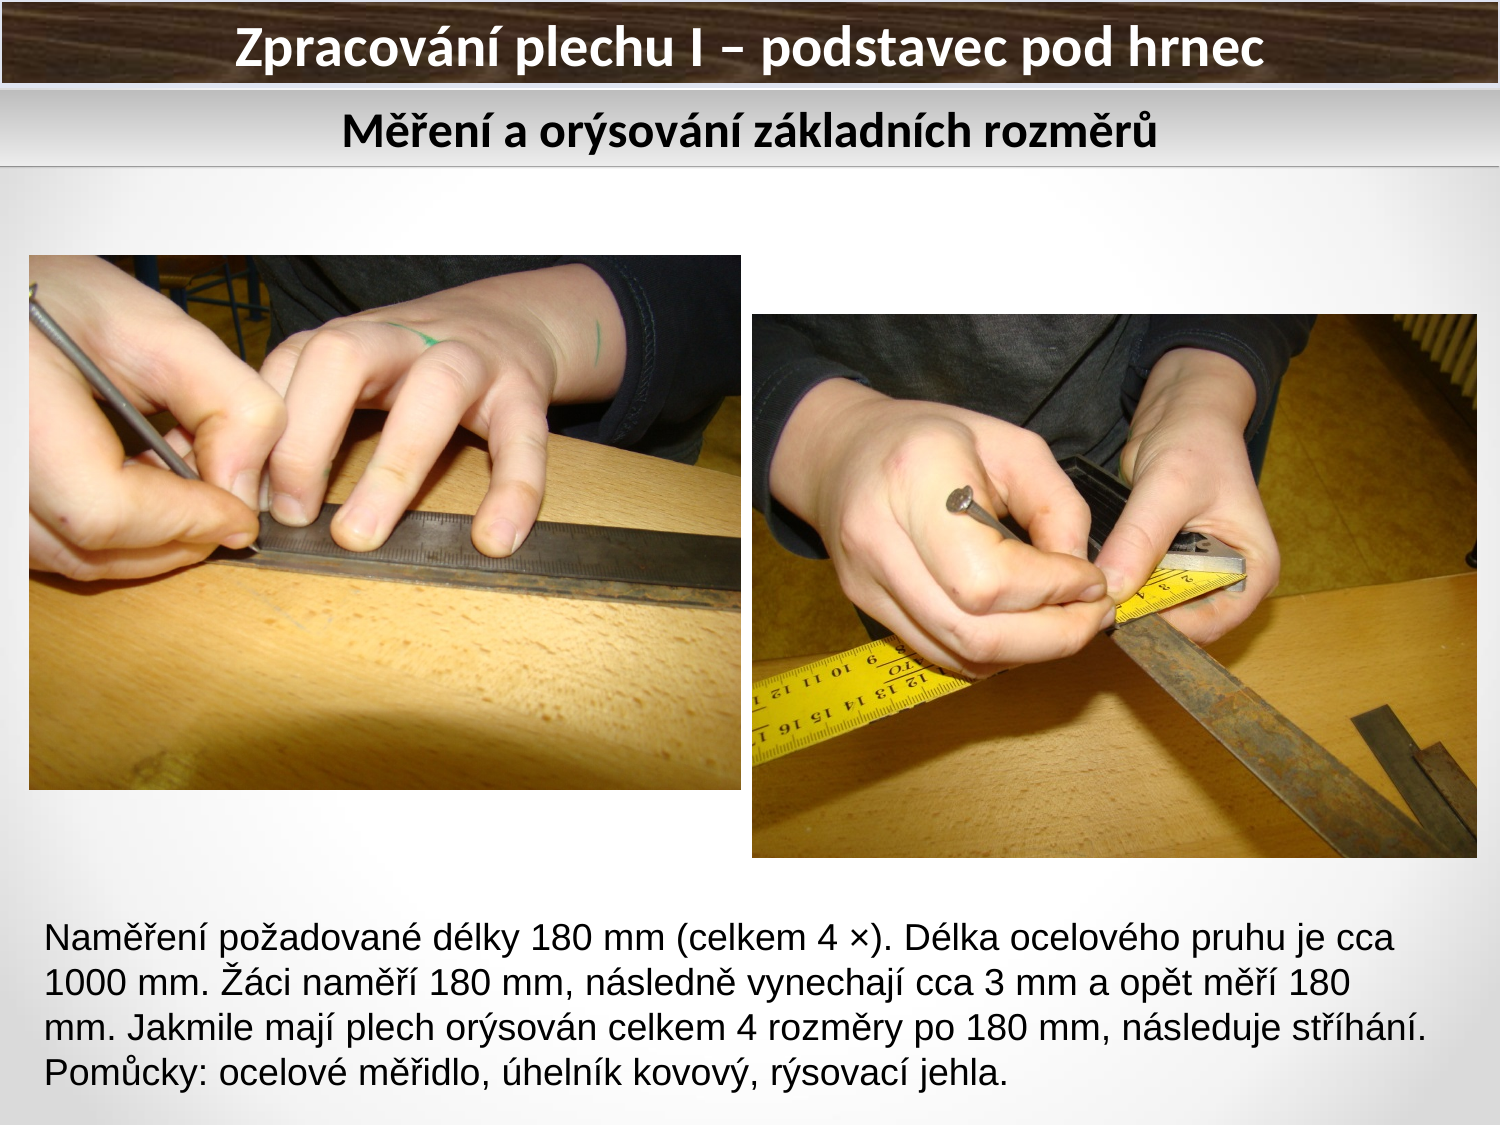

Zpracování plechu I – podstavec pod hrnec
Měření a orýsování základních rozměrů
Naměření požadované délky 180 mm (celkem 4 ×). Délka ocelového pruhu je cca 1000 mm. Žáci naměří 180 mm, následně vynechají cca 3 mm a opět měří 180 mm. Jakmile mají plech orýsován celkem 4 rozměry po 180 mm, následuje stříhání.
Pomůcky: ocelové měřidlo, úhelník kovový, rýsovací jehla.